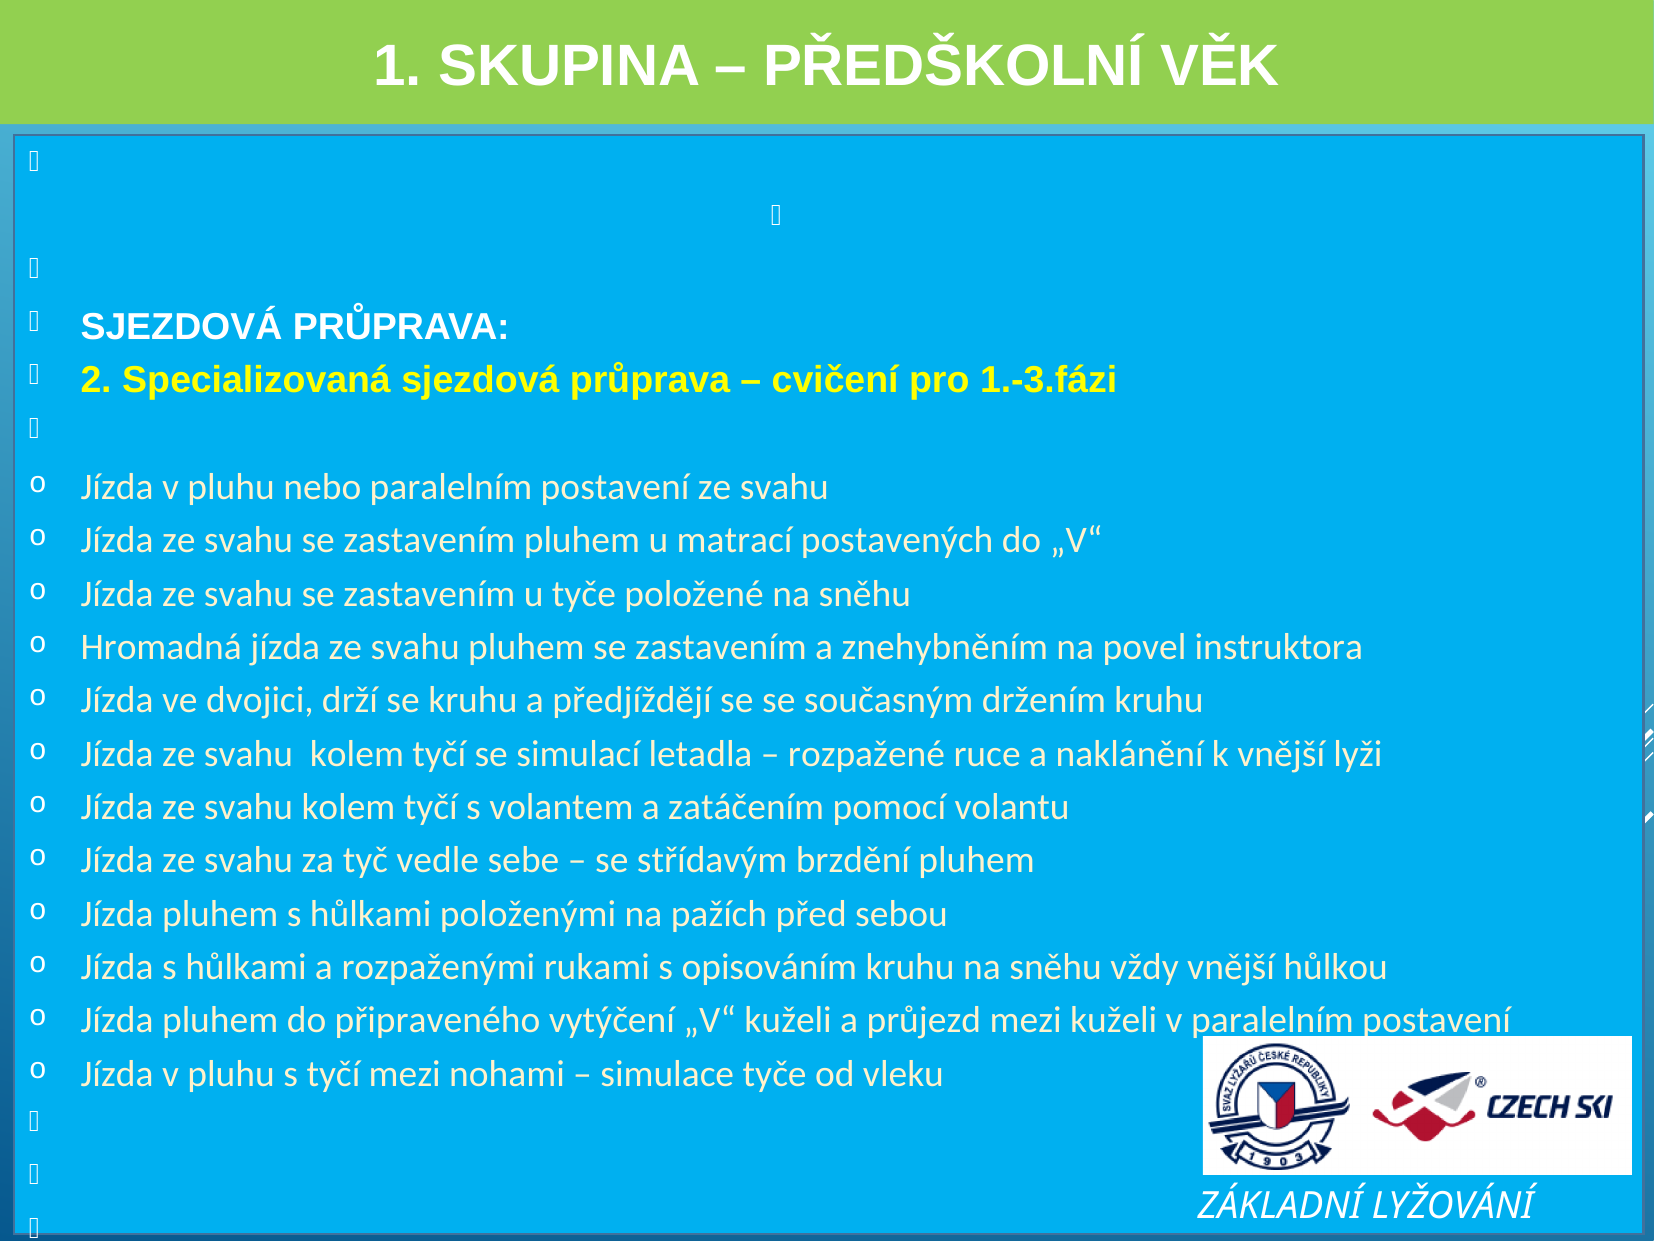

# 1. Skupina – předškolní věk
SJEZDOVÁ PRŮPRAVA:
2. Specializovaná sjezdová průprava – cvičení pro 1.-3.fázi
Jízda v pluhu nebo paralelním postavení ze svahu
Jízda ze svahu se zastavením pluhem u matrací postavených do „V“
Jízda ze svahu se zastavením u tyče položené na sněhu
Hromadná jízda ze svahu pluhem se zastavením a znehybněním na povel instruktora
Jízda ve dvojici, drží se kruhu a předjíždějí se se současným držením kruhu
Jízda ze svahu kolem tyčí se simulací letadla – rozpažené ruce a naklánění k vnější lyži
Jízda ze svahu kolem tyčí s volantem a zatáčením pomocí volantu
Jízda ze svahu za tyč vedle sebe – se střídavým brzdění pluhem
Jízda pluhem s hůlkami položenými na pažích před sebou
Jízda s hůlkami a rozpaženými rukami s opisováním kruhu na sněhu vždy vnější hůlkou
Jízda pluhem do připraveného vytýčení „V“ kuželi a průjezd mezi kuželi v paralelním postavení
Jízda v pluhu s tyčí mezi nohami – simulace tyče od vleku
ZÁKLADNÍ LYŽOVÁNÍ